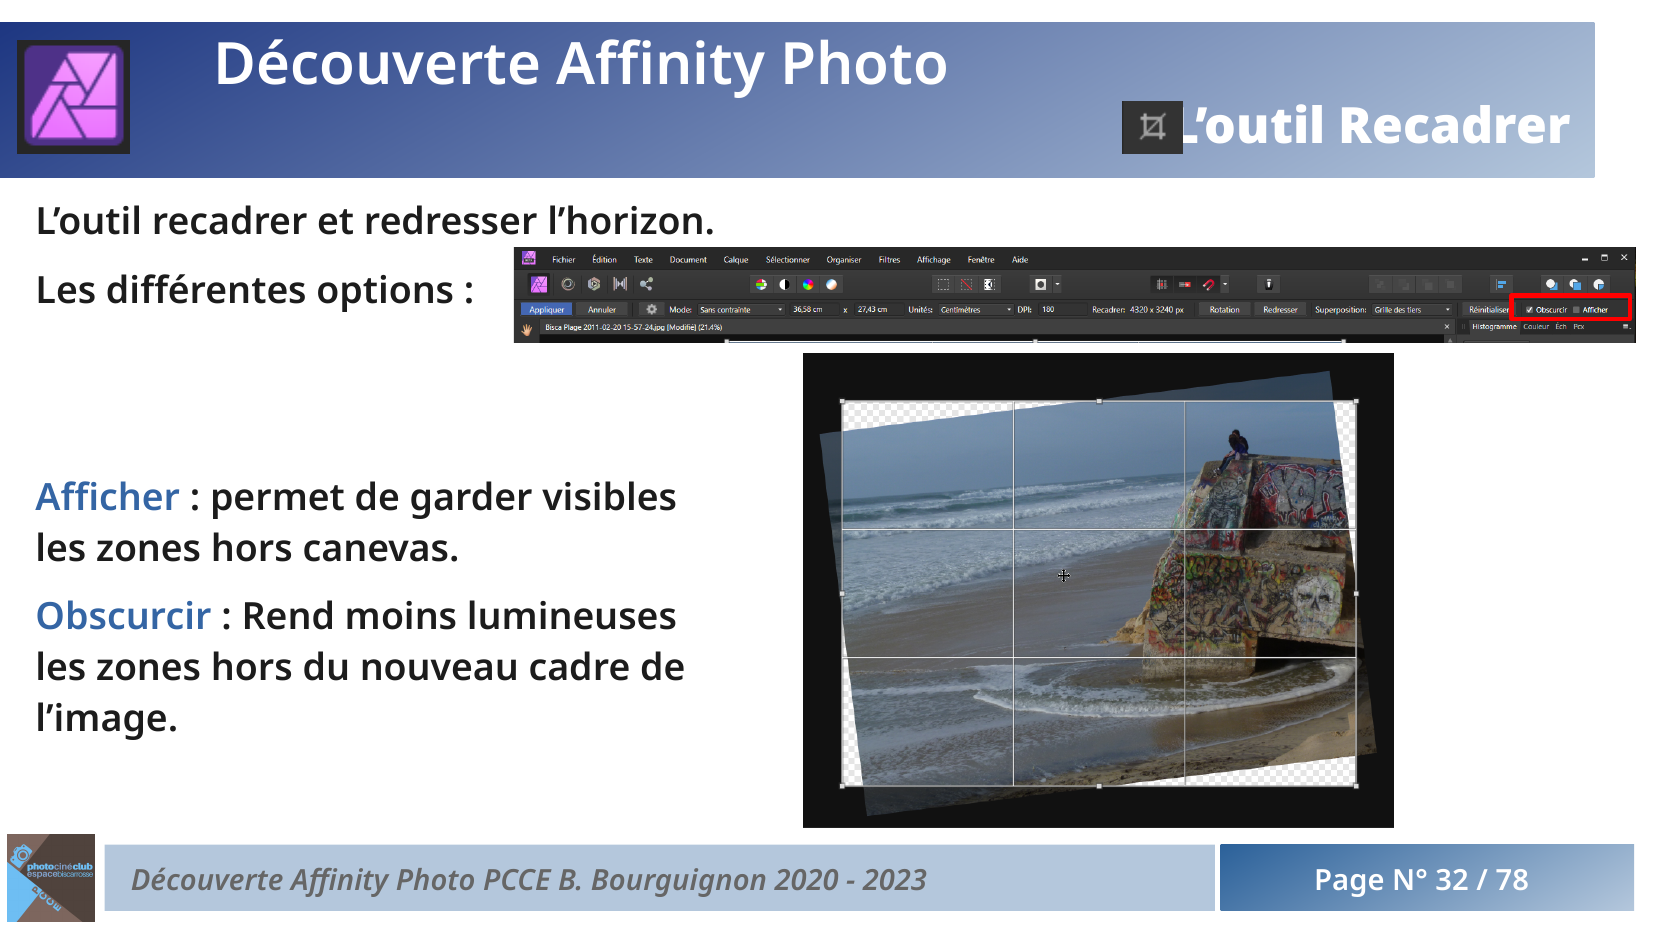

# L’outil Recadrer
L’outil recadrer et redresser l’horizon.
Les différentes options :
Afficher : permet de garder visibles les zones hors canevas.
Obscurcir : Rend moins lumineuses les zones hors du nouveau cadre de l’image.